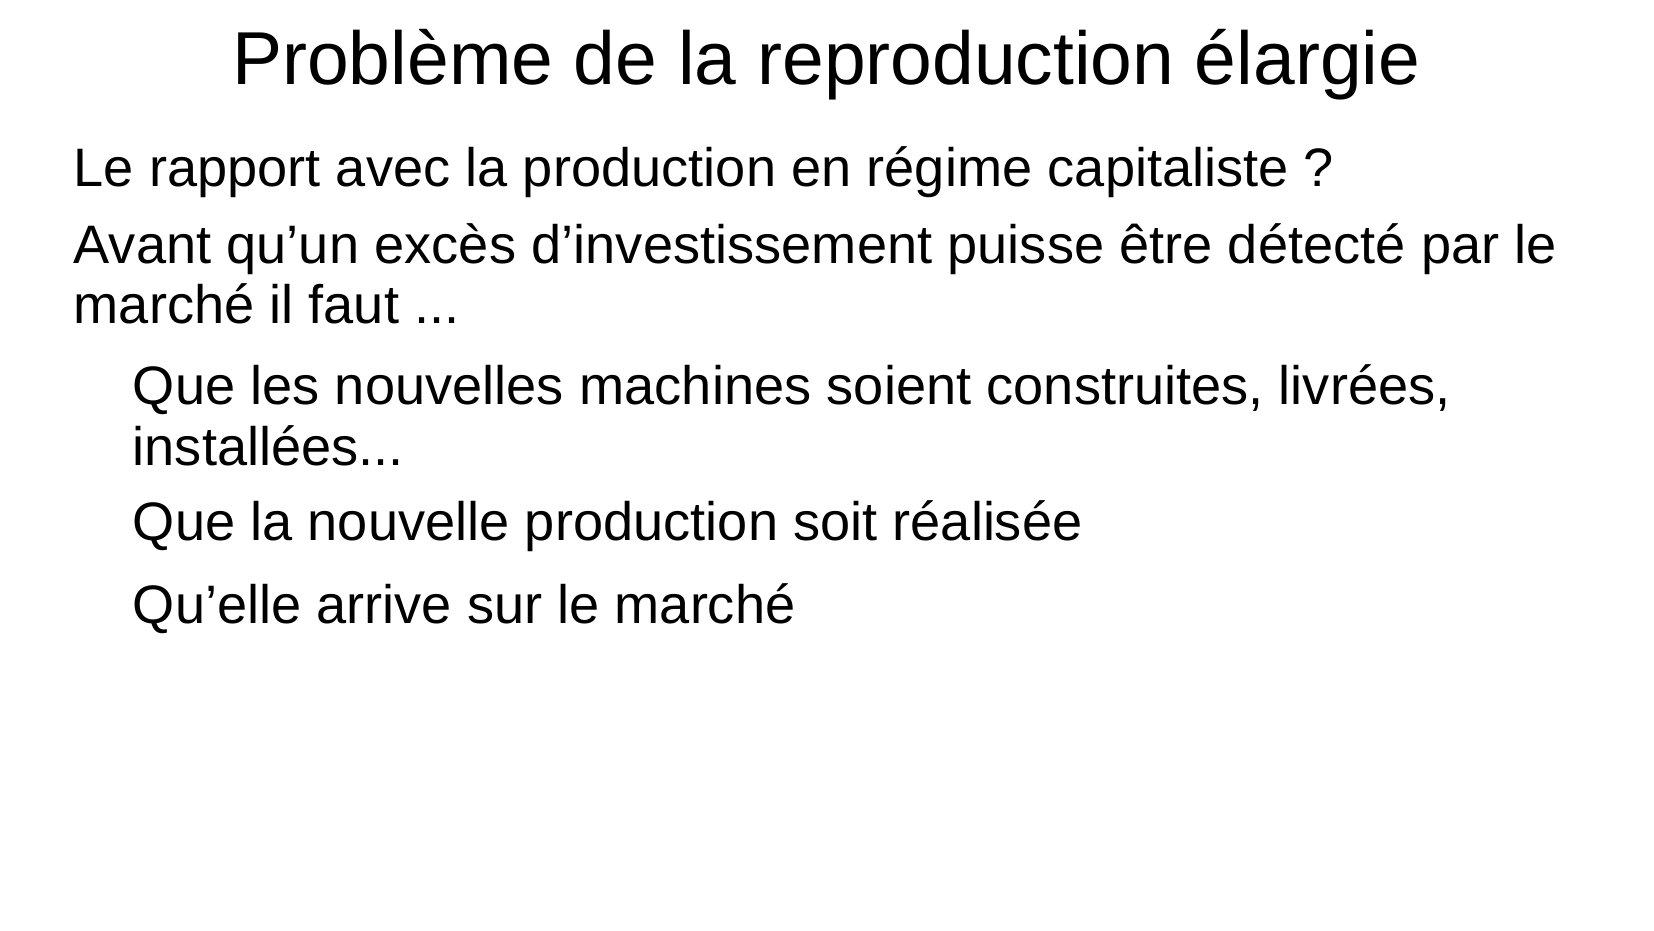

# Problème de la reproduction élargie
Le rapport avec la production en régime capitaliste ?
Avant qu’un excès d’investissement puisse être détecté par le marché il faut ...
Que les nouvelles machines soient construites, livrées, installées...
Que la nouvelle production soit réalisée
Qu’elle arrive sur le marché